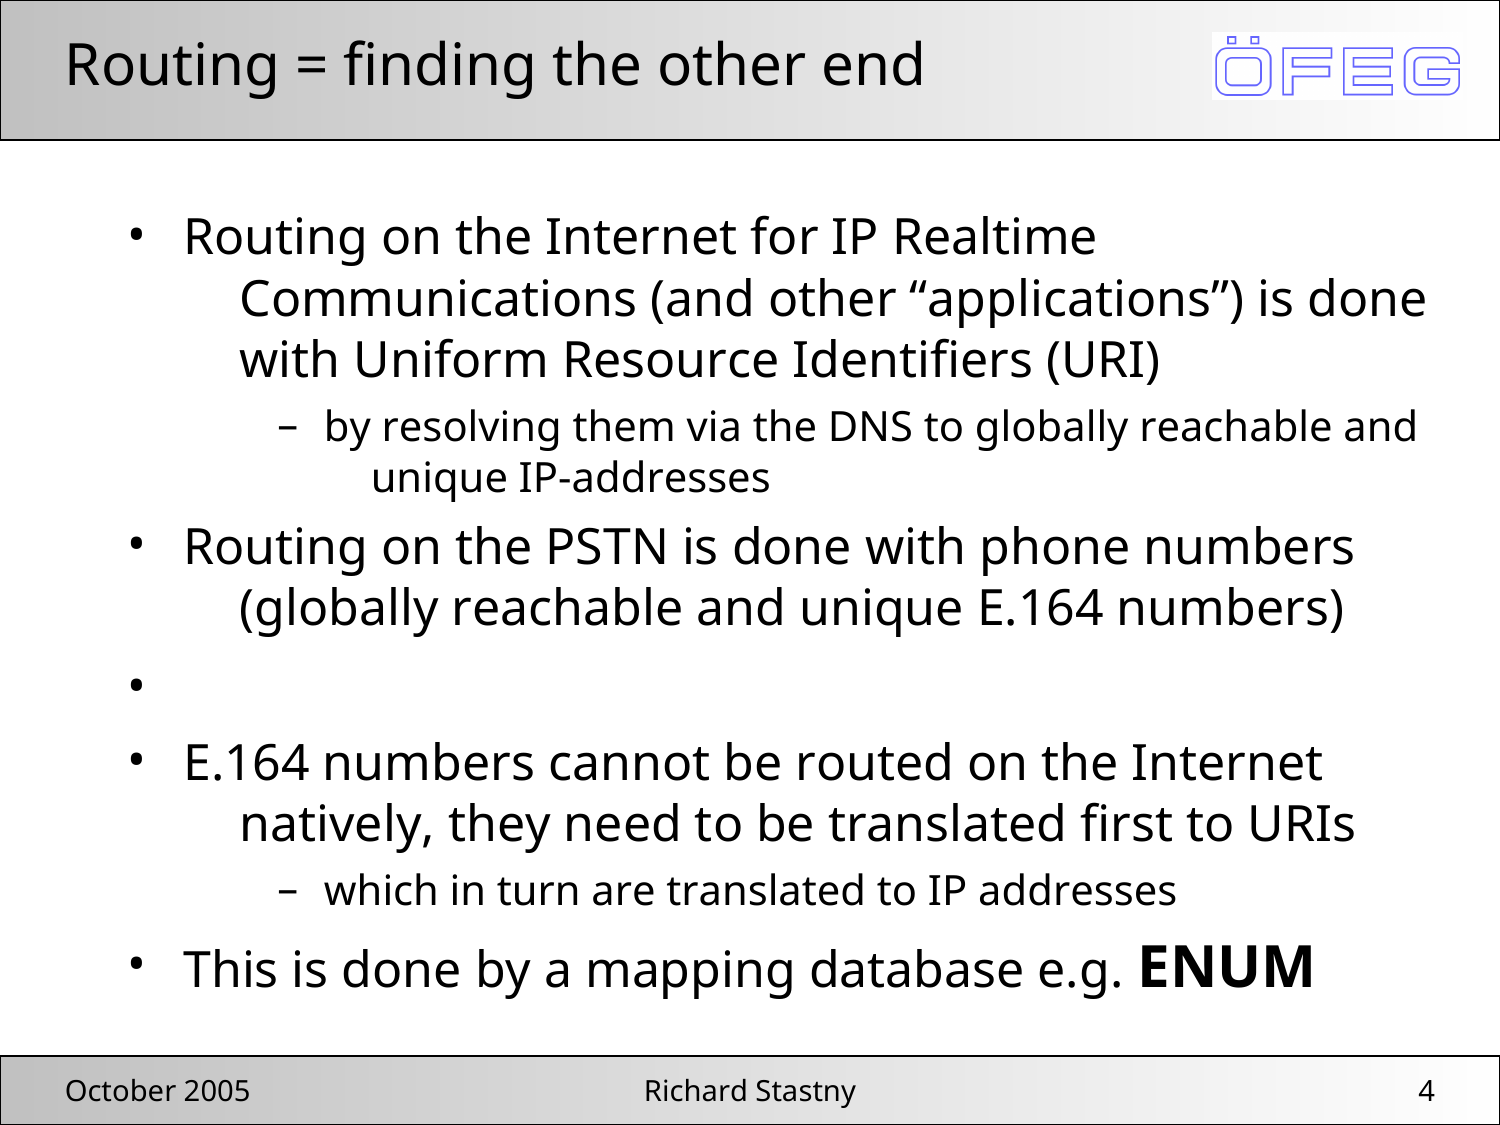

# Routing = finding the other end
Routing on the Internet for IP Realtime Communications (and other “applications”) is done with Uniform Resource Identifiers (URI)
by resolving them via the DNS to globally reachable and unique IP-addresses
Routing on the PSTN is done with phone numbers (globally reachable and unique E.164 numbers)
E.164 numbers cannot be routed on the Internet natively, they need to be translated first to URIs
which in turn are translated to IP addresses
This is done by a mapping database e.g. ENUM
October 2005
Richard Stastny
4